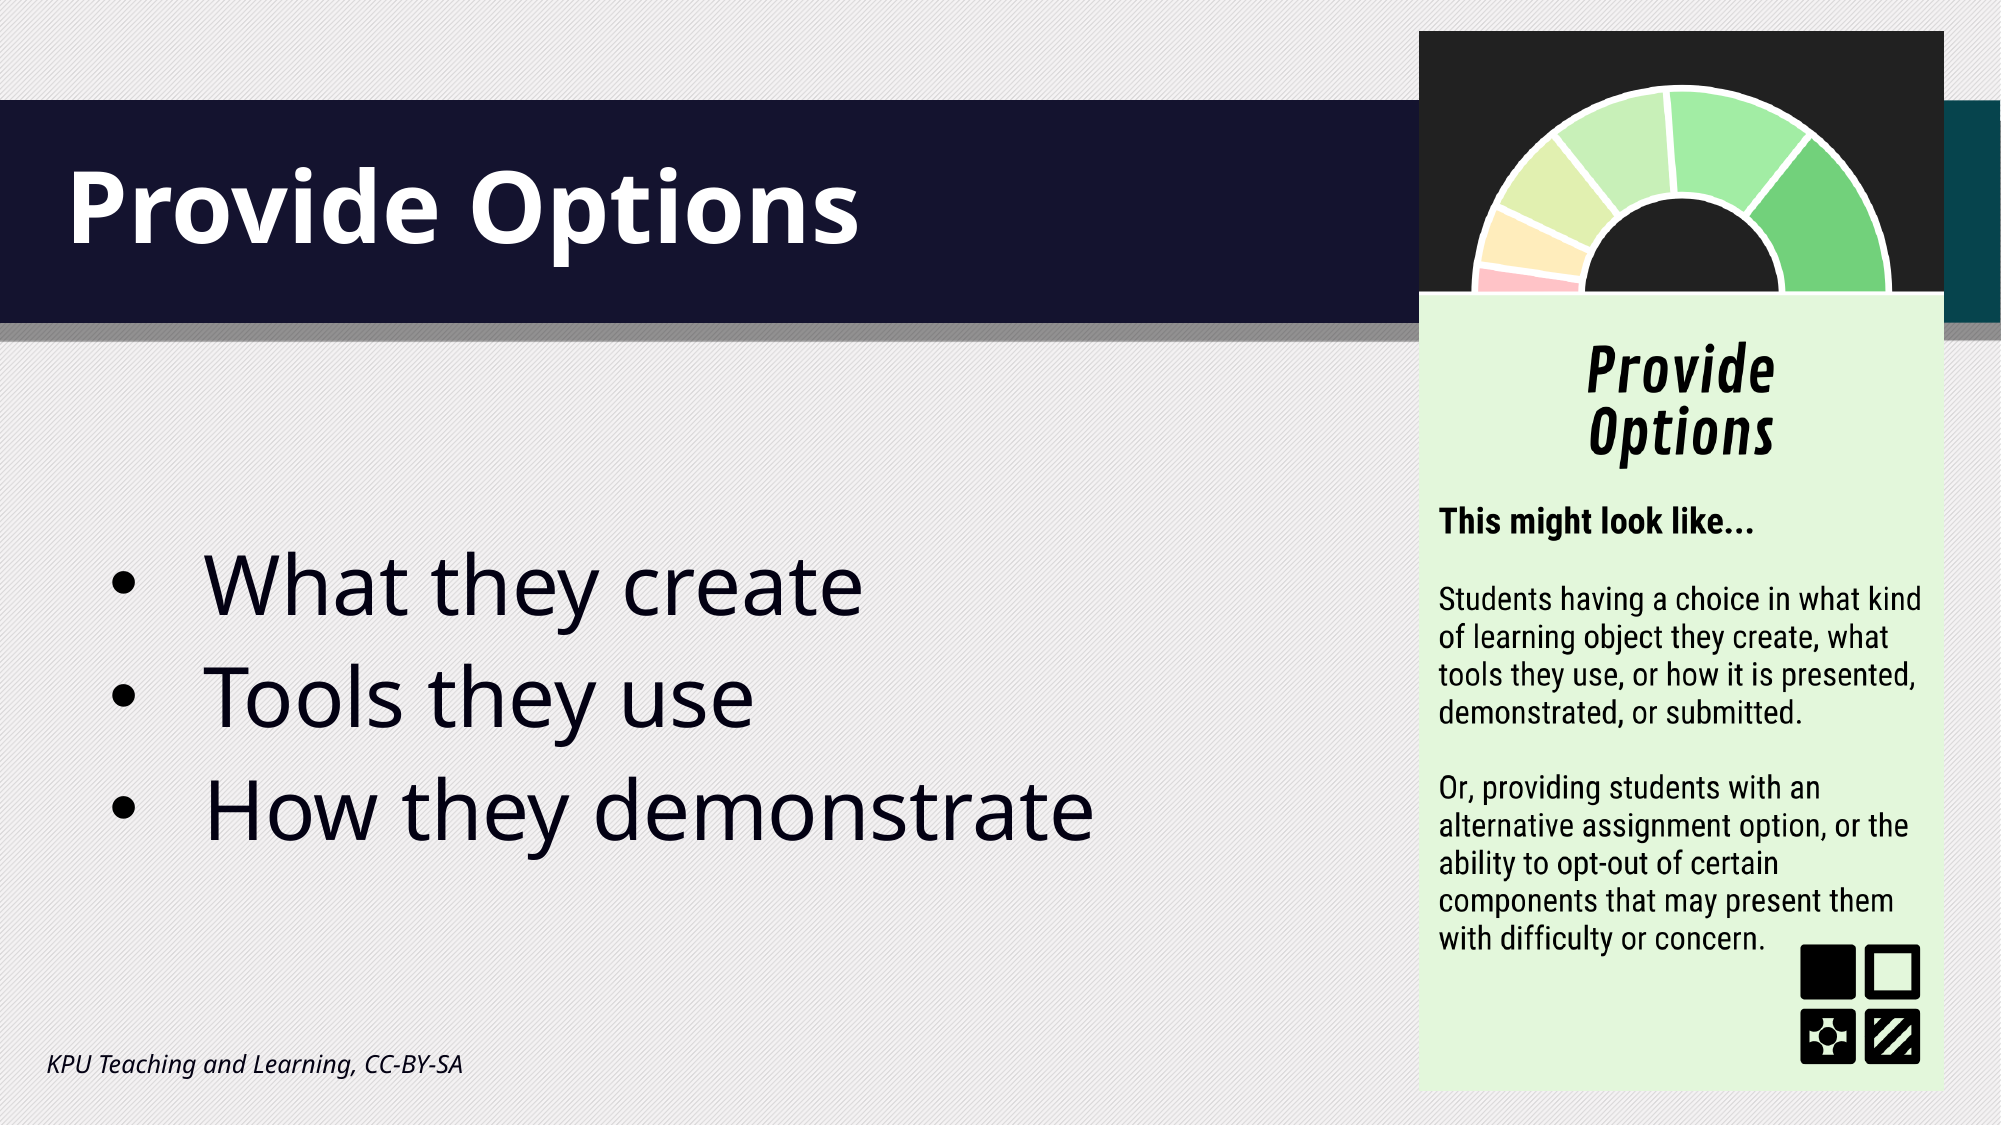

# Provide Options
What they create
Tools they use
How they demonstrate
KPU Teaching and Learning, CC-BY-SA